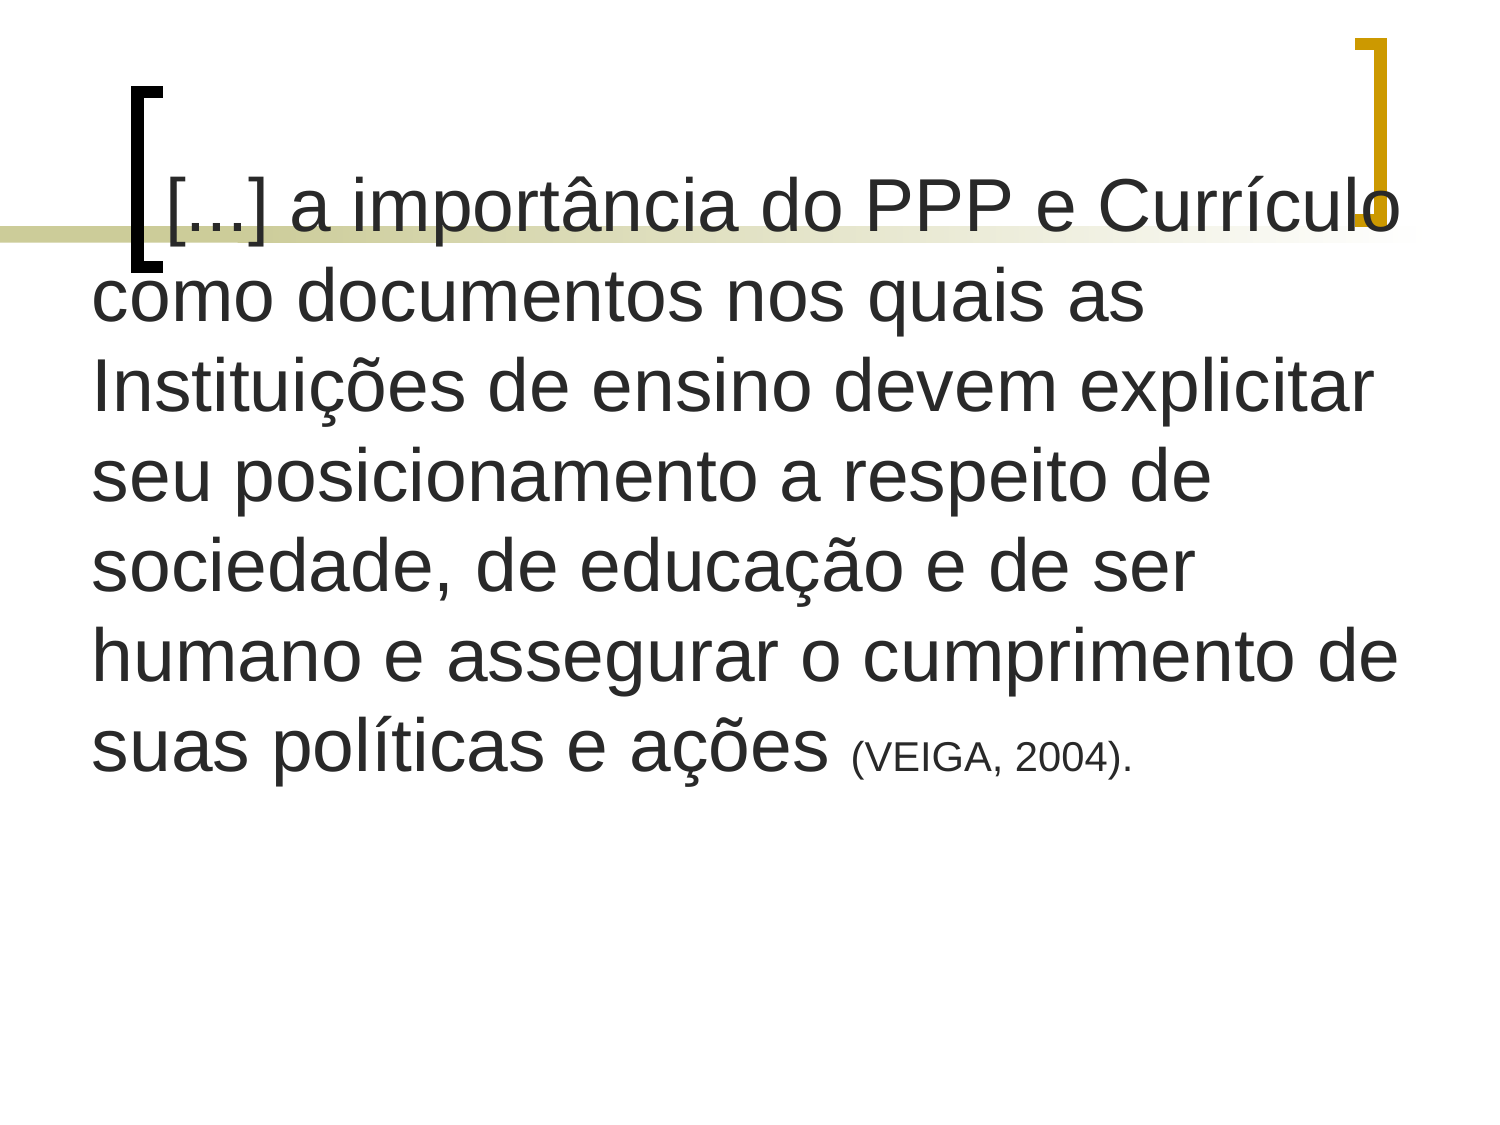

[...] a importância do PPP e Currículo como documentos nos quais as Instituições de ensino devem explicitar seu posicionamento a respeito de sociedade, de educação e de ser humano e assegurar o cumprimento de suas políticas e ações (VEIGA, 2004).